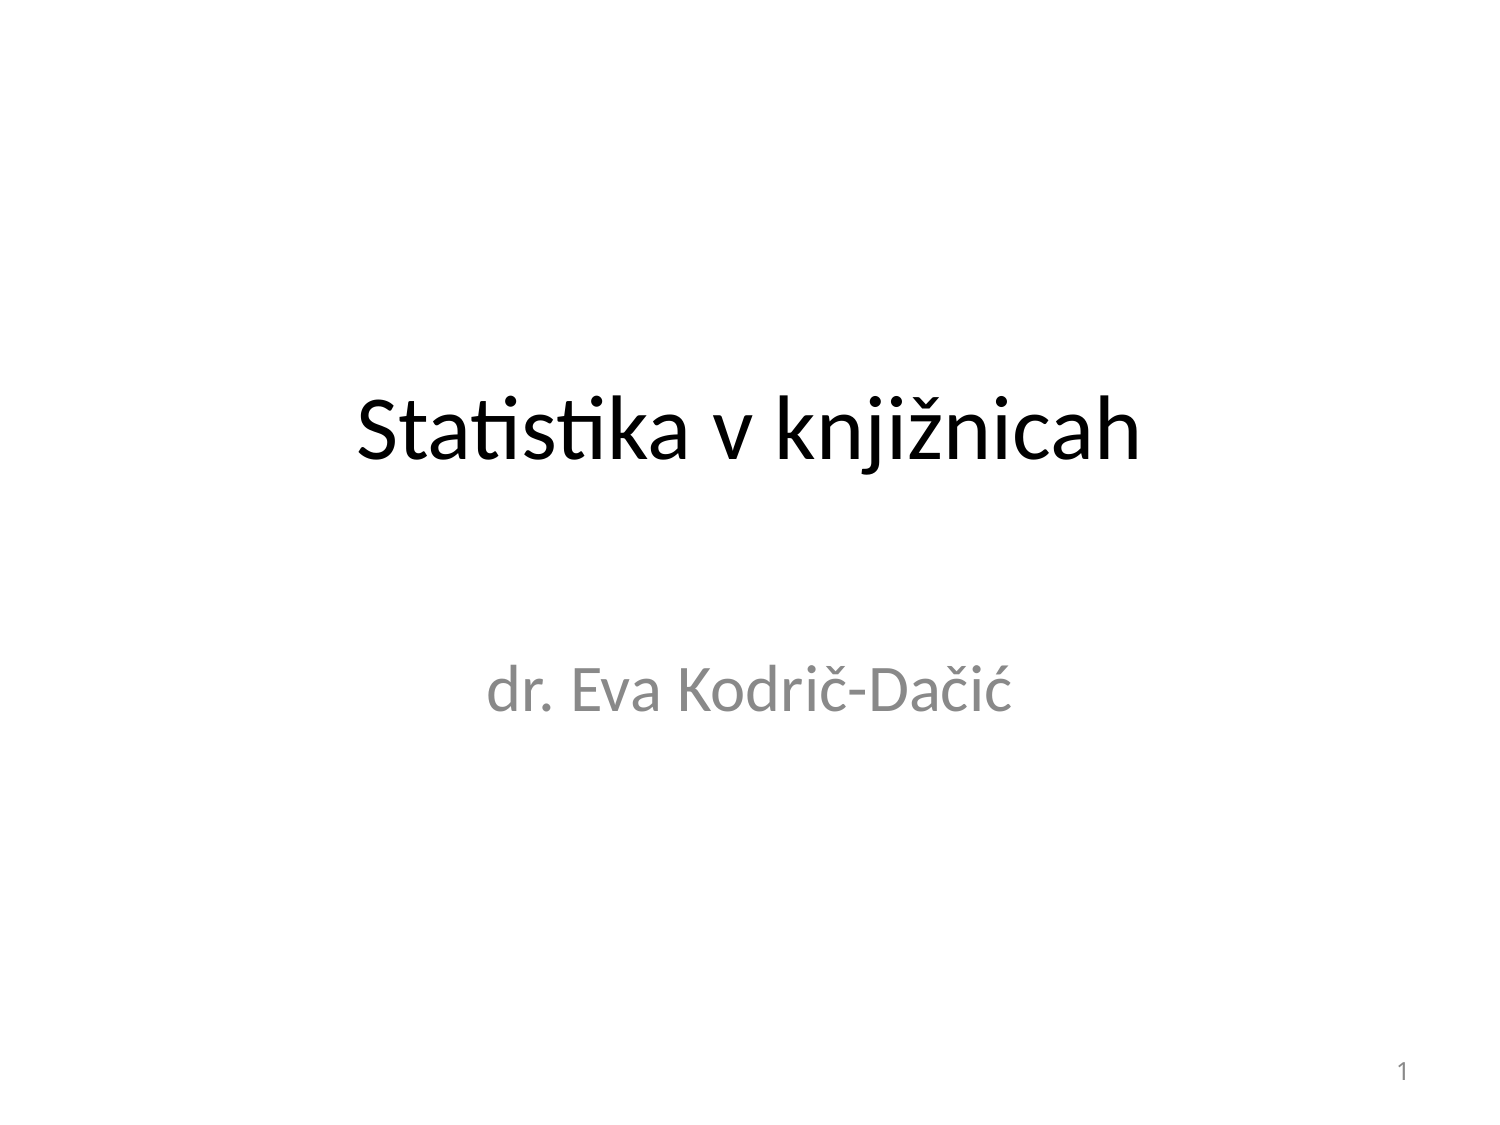

# Statistika v knjižnicah
dr. Eva Kodrič-Dačić